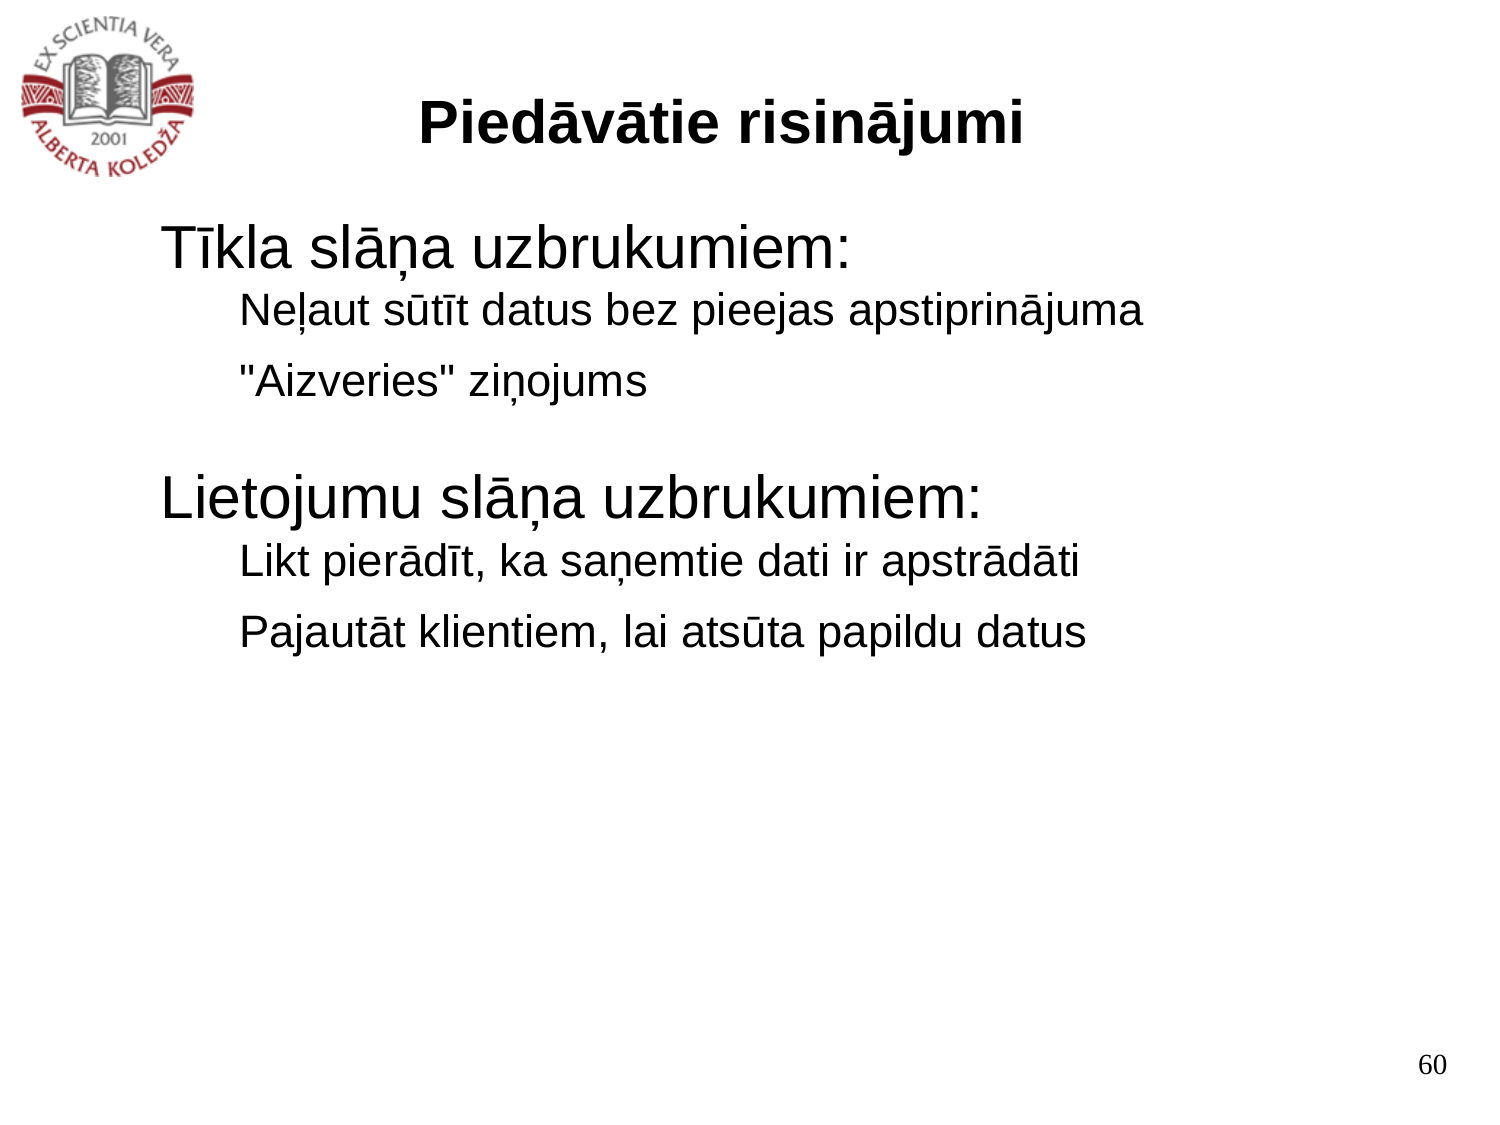

# Piedāvātie risinājumi
Tīkla slāņa uzbrukumiem:
Neļaut sūtīt datus bez pieejas apstiprinājuma
"Aizveries" ziņojums
Lietojumu slāņa uzbrukumiem:
Likt pierādīt, ka saņemtie dati ir apstrādāti
Pajautāt klientiem, lai atsūta papildu datus